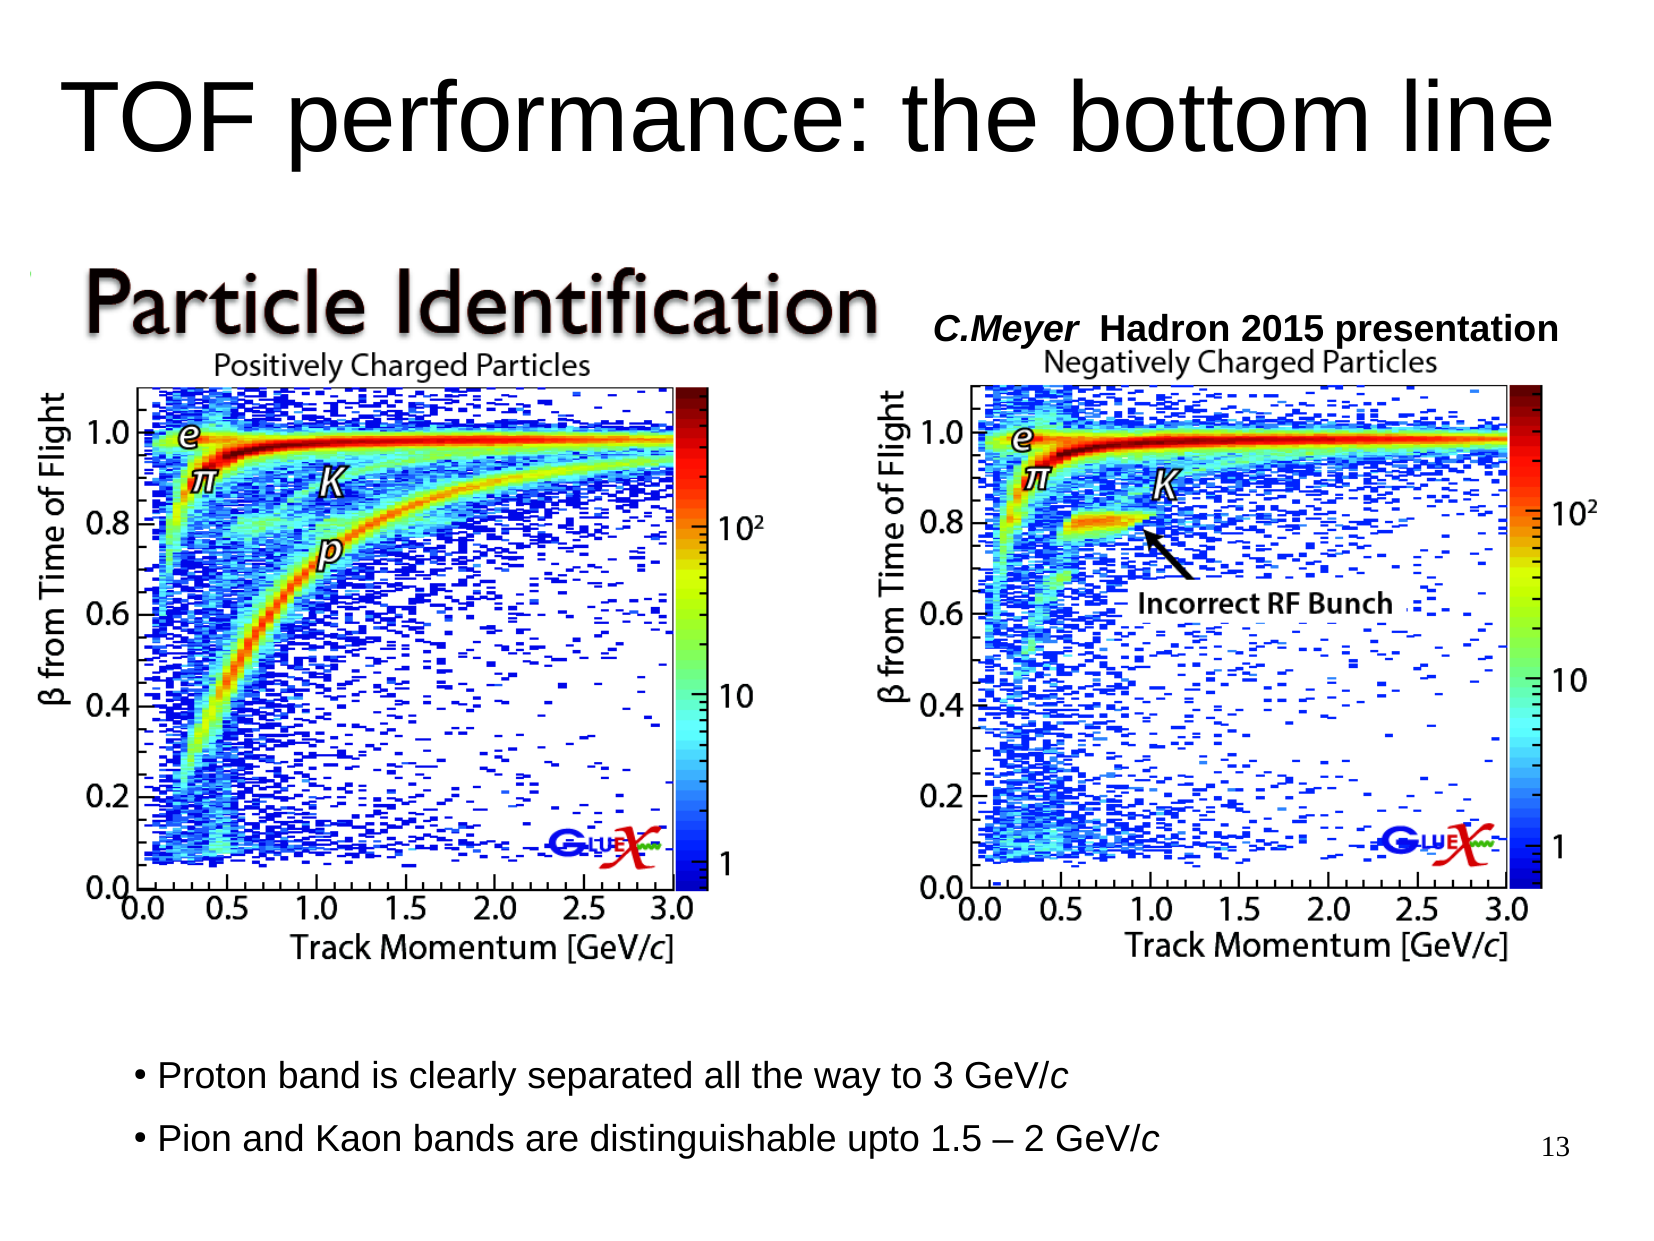

TOF performance: the bottom line
C.Meyer Hadron 2015 presentation
 Proton band is clearly separated all the way to 3 GeV/c
 Pion and Kaon bands are distinguishable upto 1.5 – 2 GeV/c
13